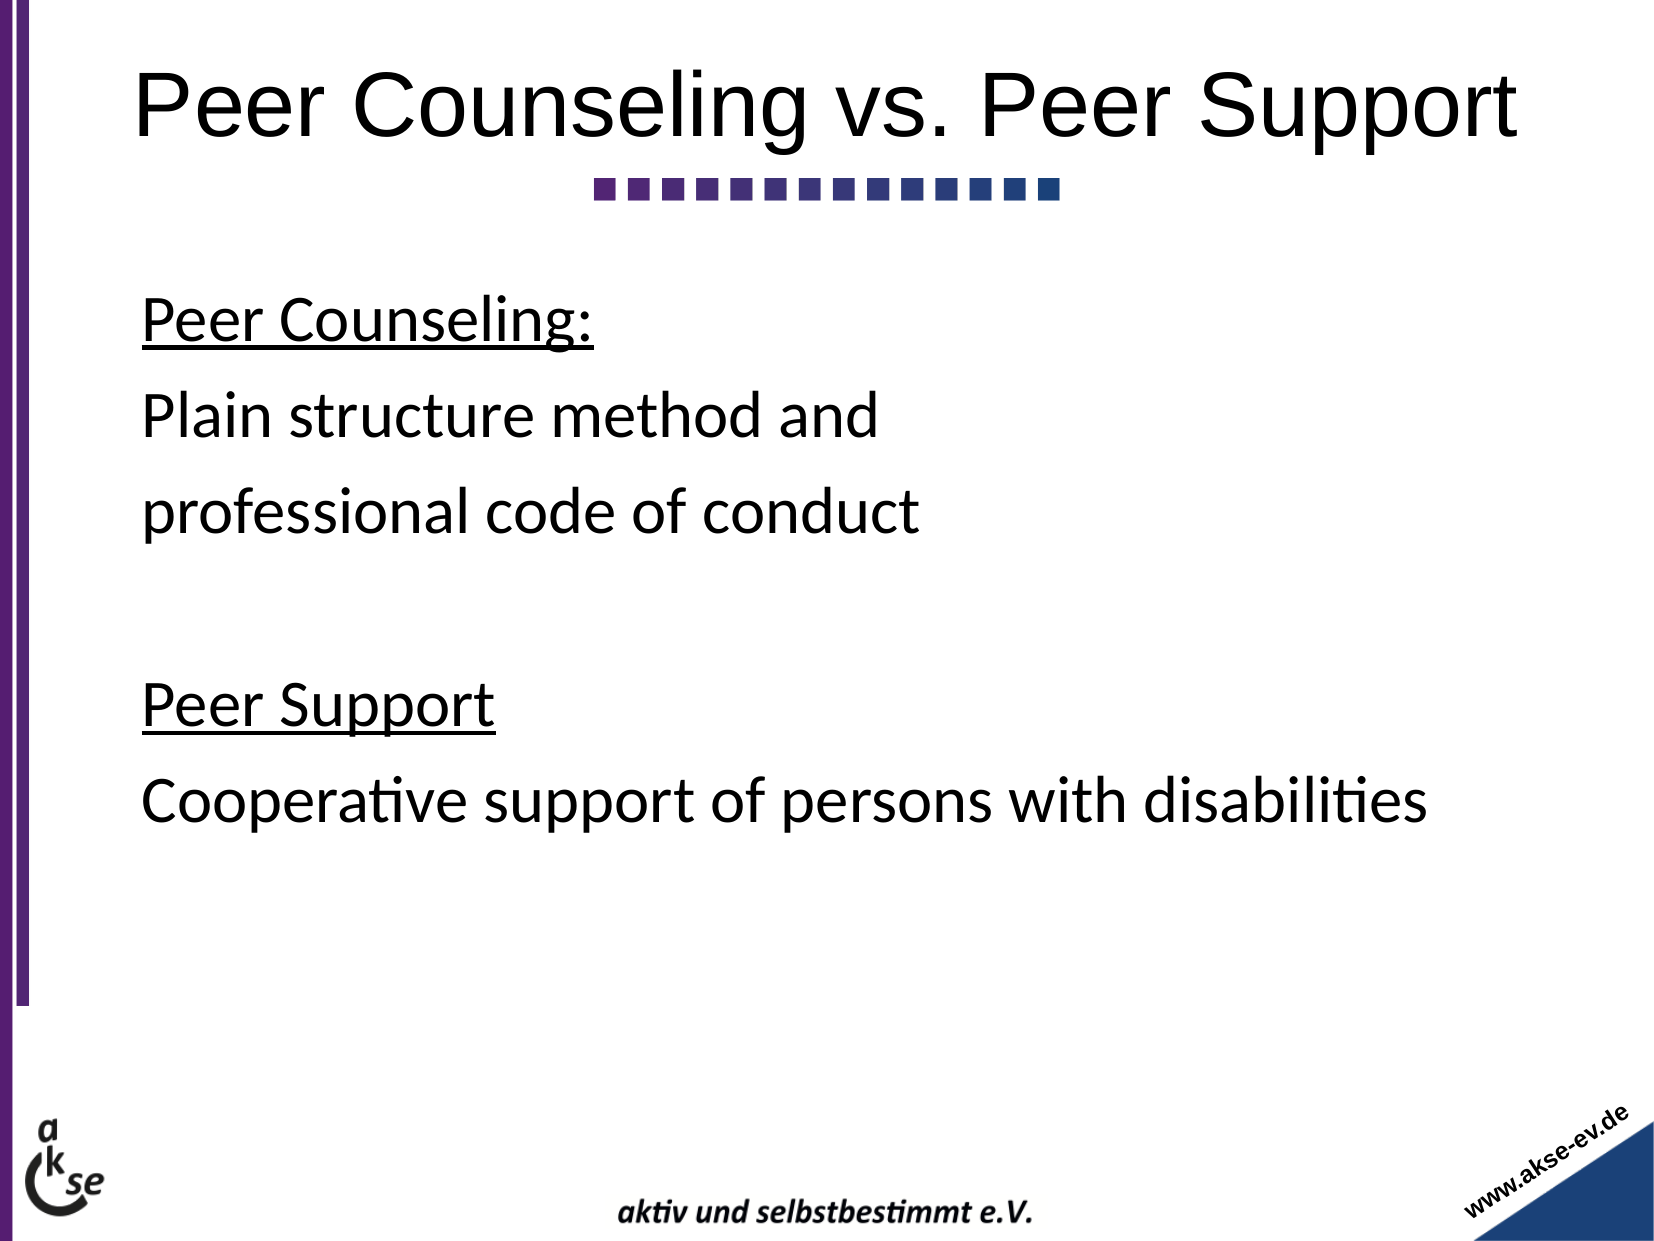

# Peer Counseling vs. Peer Support
Peer Counseling:
Plain structure method and
professional code of conduct
Peer Support
Cooperative support of persons with disabilities